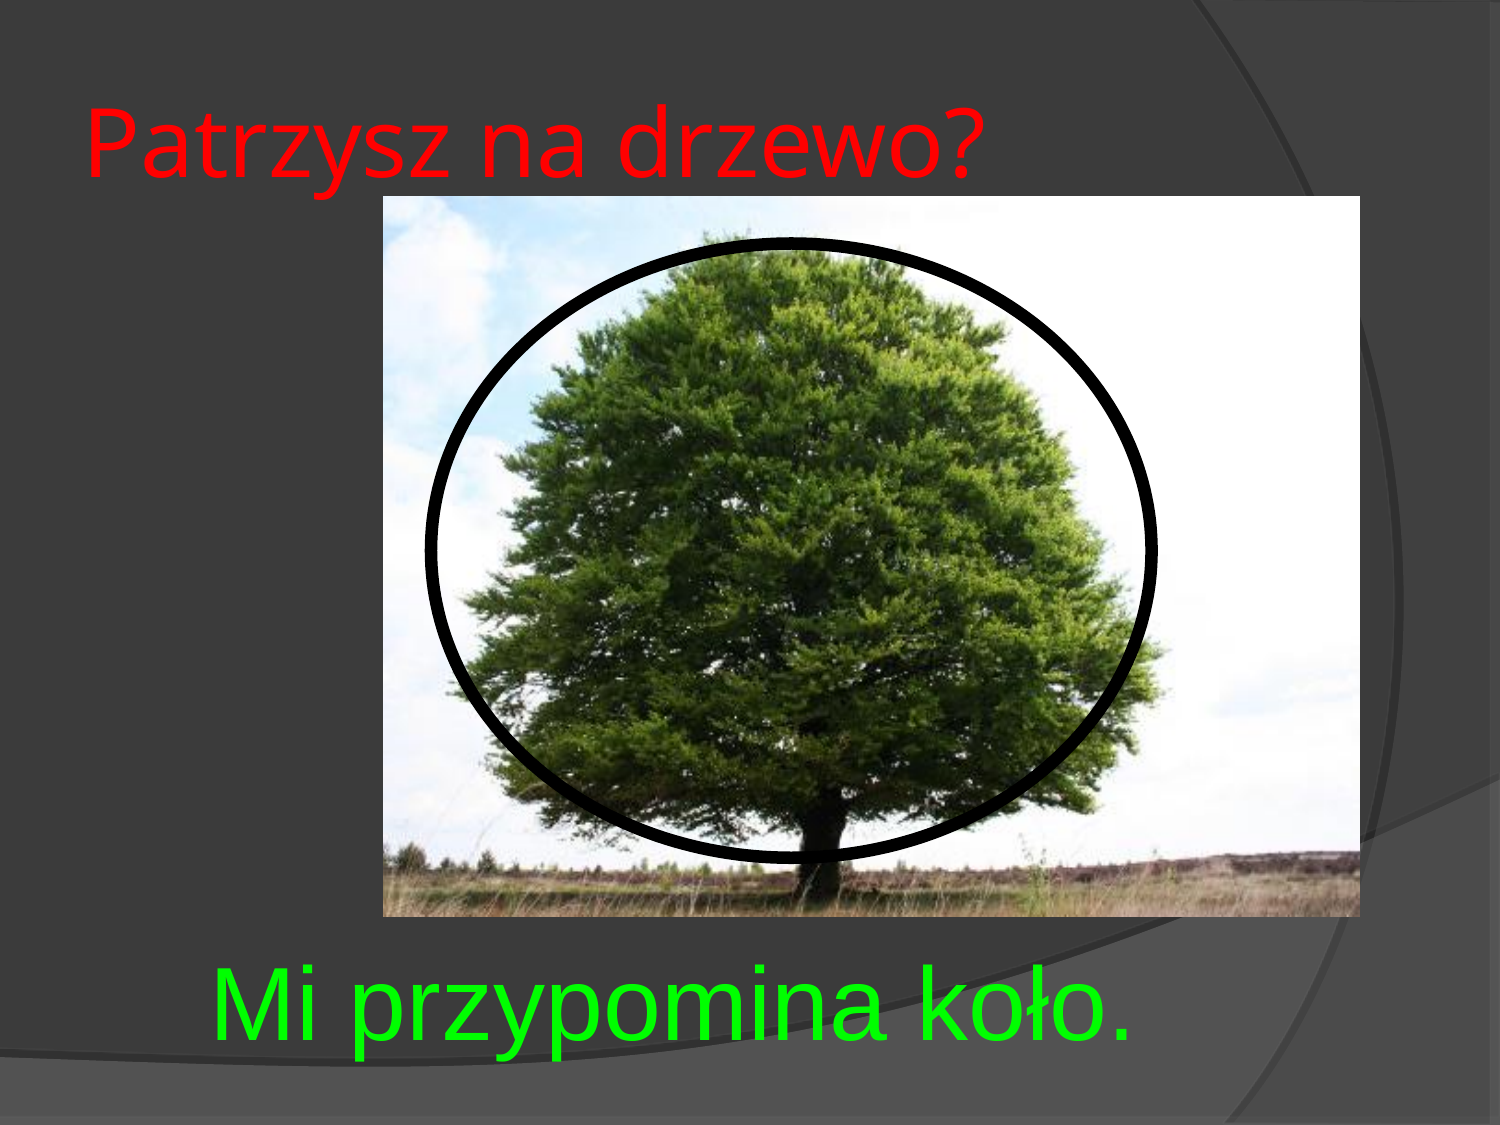

# Patrzysz na drzewo?
Mi przypomina koło.